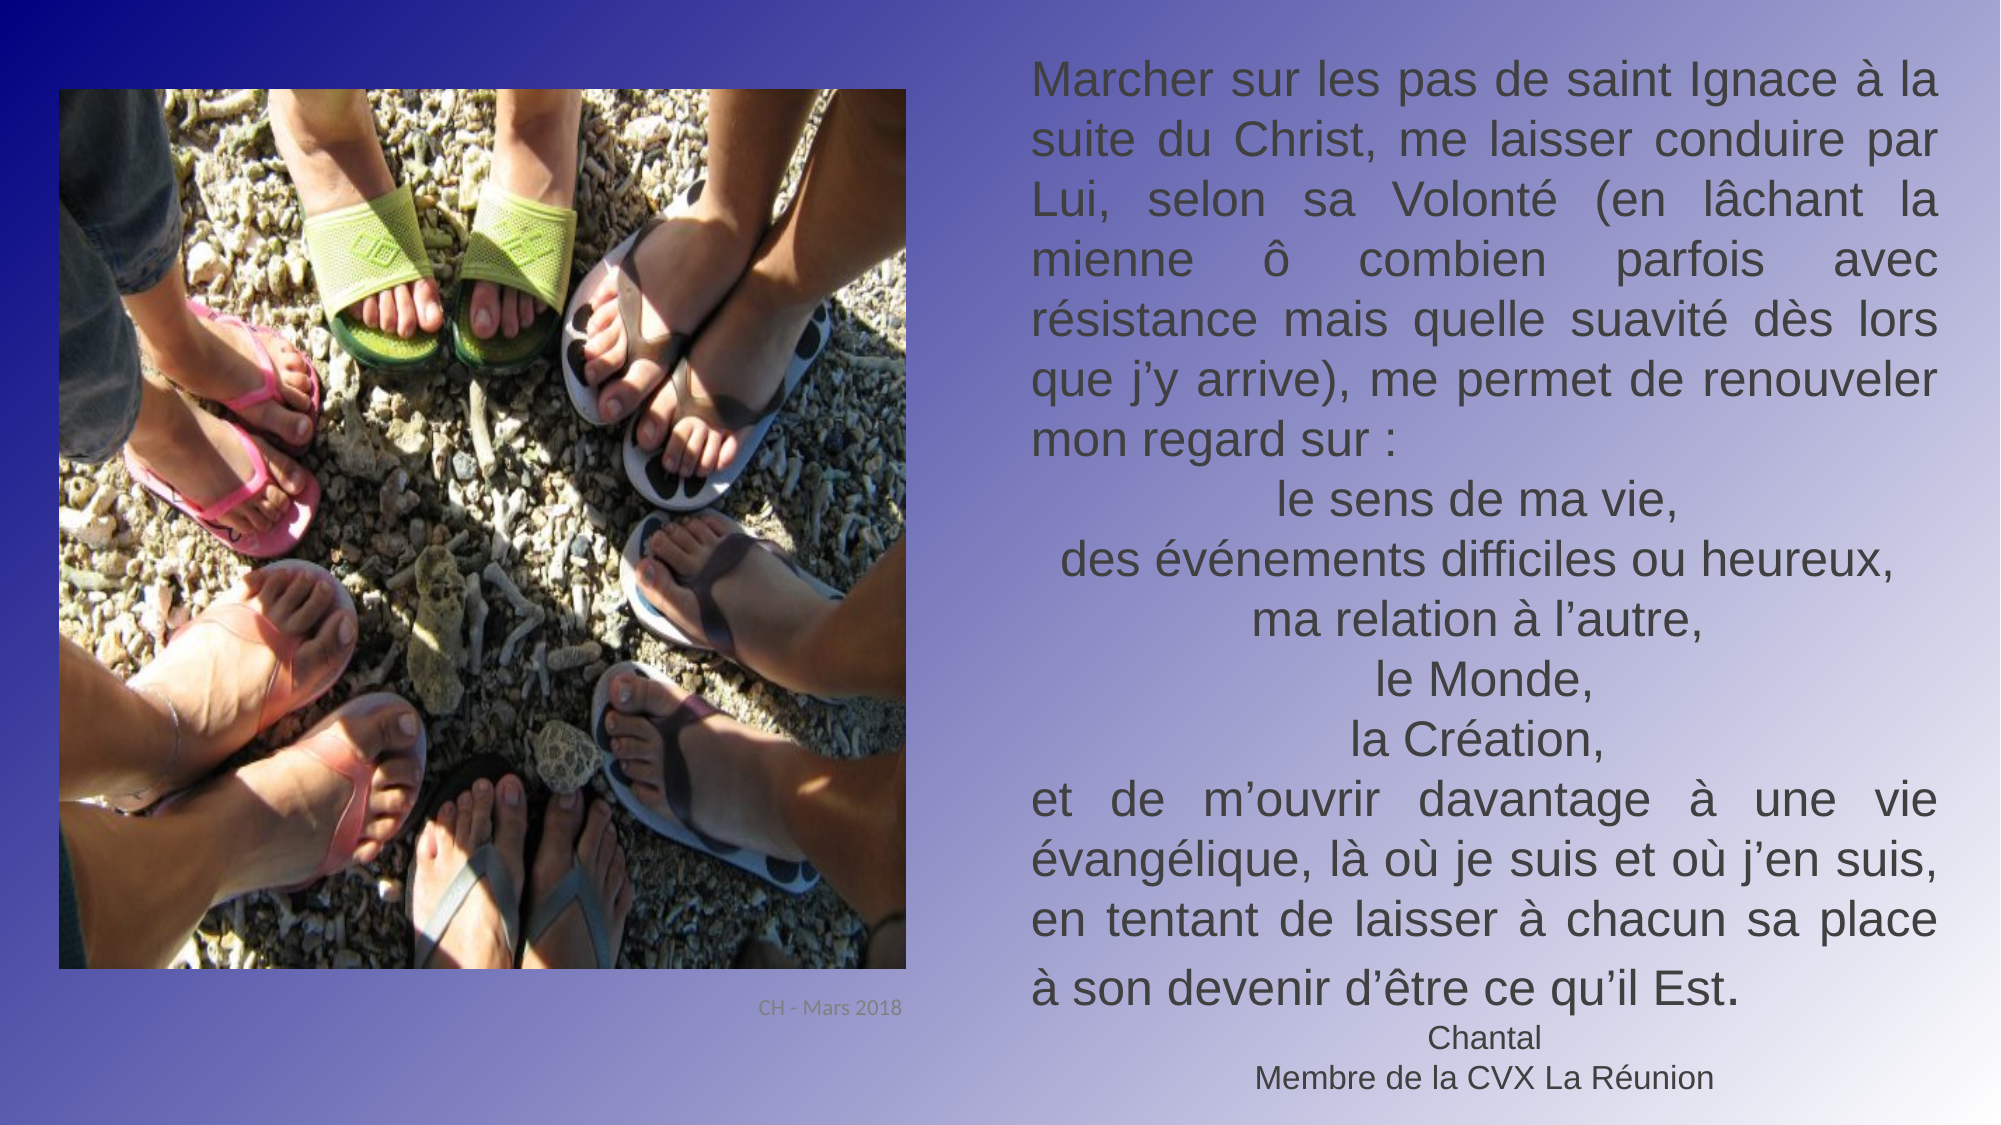

Marcher sur les pas de saint Ignace à la suite du Christ, me laisser conduire par Lui, selon sa Volonté (en lâchant la mienne ô combien parfois avec résistance mais quelle suavité dès lors que j’y arrive), me permet de renouveler mon regard sur :
le sens de ma vie,
des événements difficiles ou heureux,
ma relation à l’autre,
le Monde,
la Création,
et de m’ouvrir davantage à une vie évangélique, là où je suis et où j’en suis, en tentant de laisser à chacun sa place à son devenir d’être ce qu’il Est.
Chantal
Membre de la CVX La Réunion
CH - Mars 2018